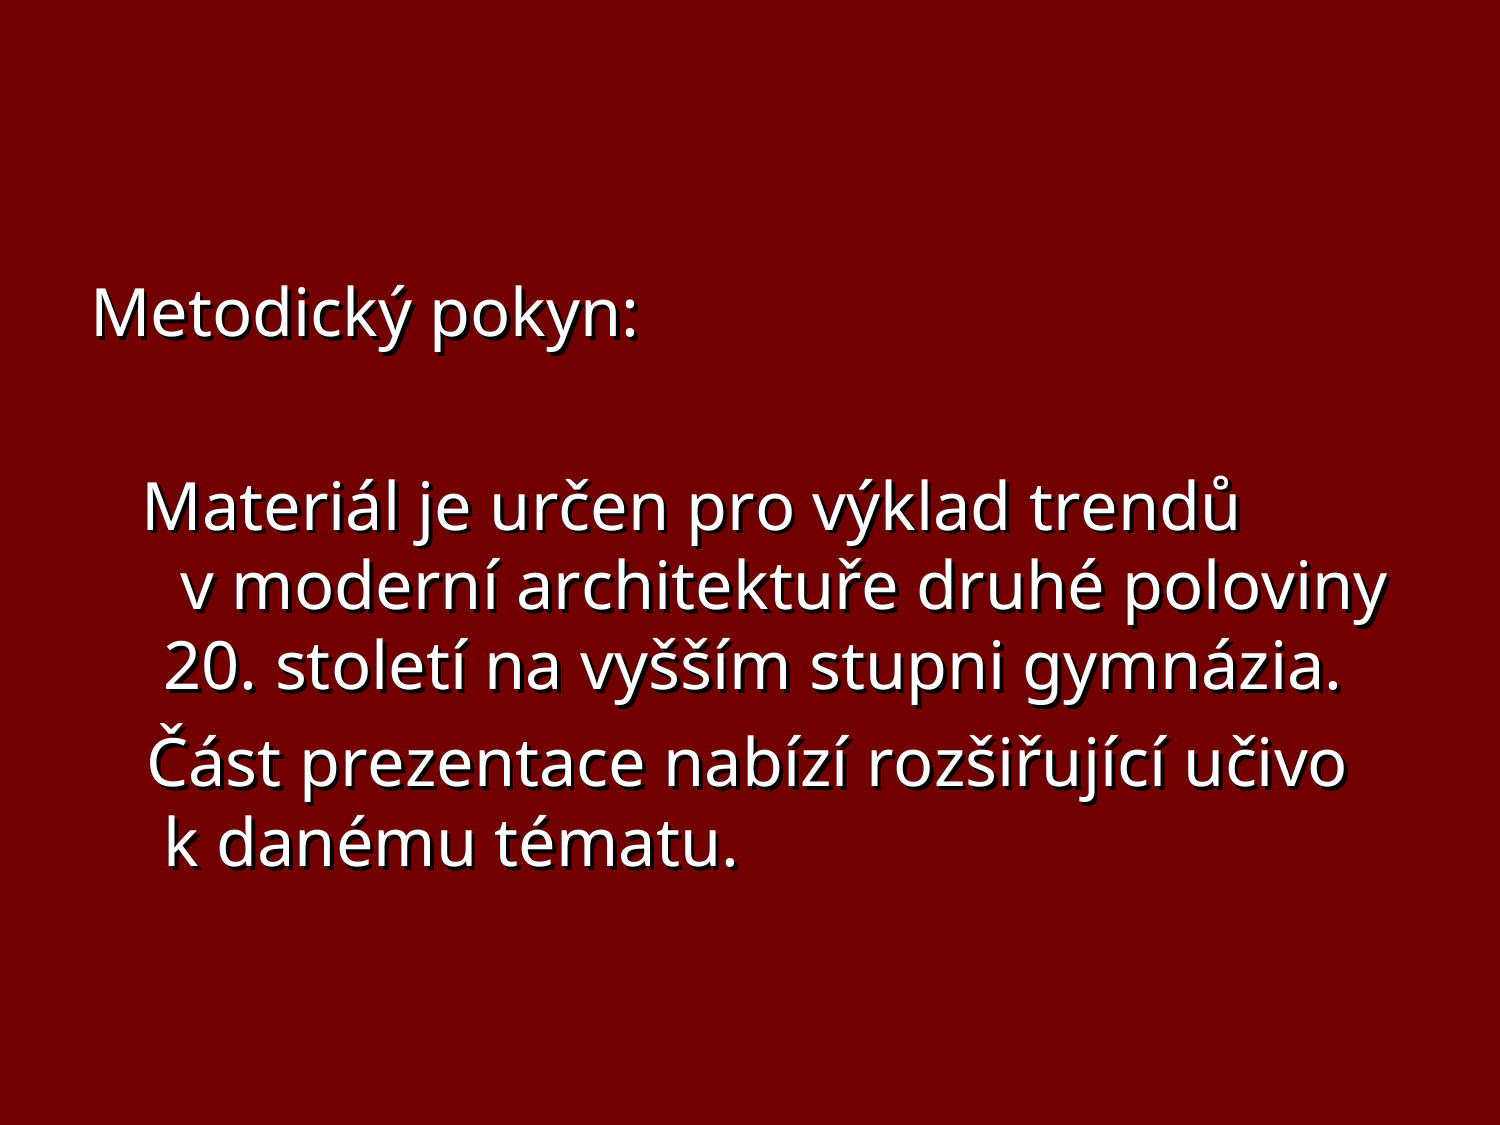

# Metodický pokyn:
 Materiál je určen pro výklad trendů v moderní architektuře druhé poloviny 20. století na vyšším stupni gymnázia.
	Část prezentace nabízí rozšiřující učivo k danému tématu.